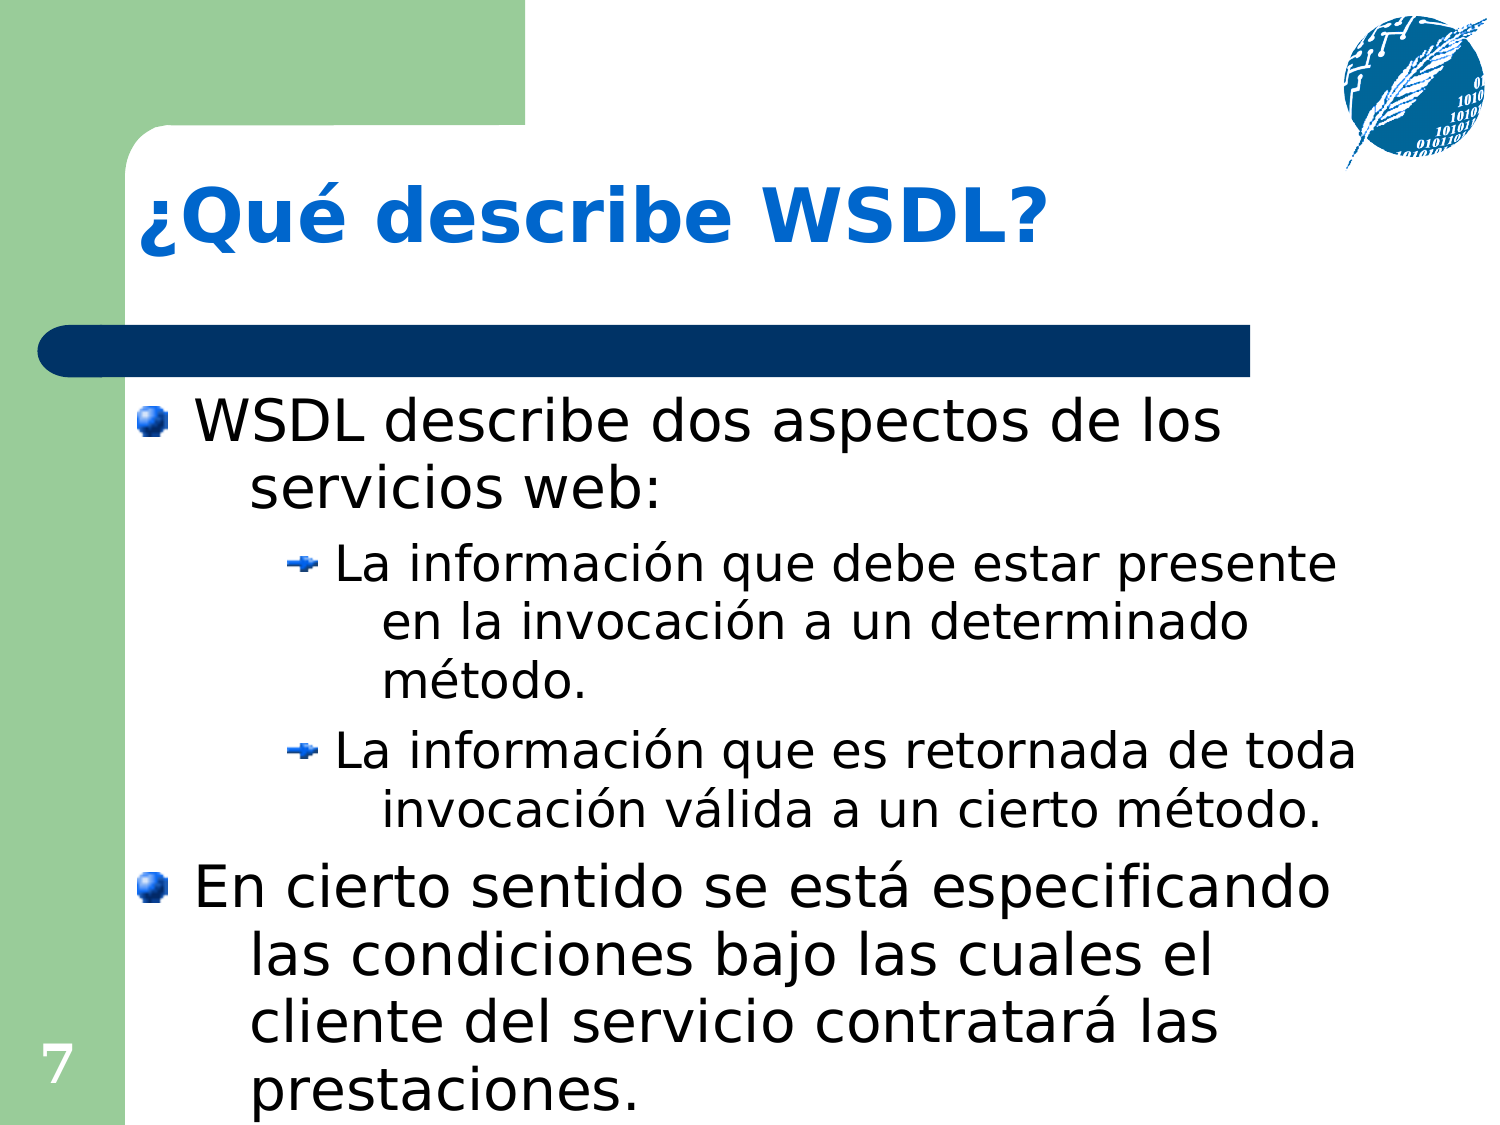

# ¿Qué describe WSDL?
WSDL describe dos aspectos de los servicios web:
La información que debe estar presente en la invocación a un determinado método.
La información que es retornada de toda invocación válida a un cierto método.
En cierto sentido se está especificando las condiciones bajo las cuales el cliente del servicio contratará las prestaciones.
7